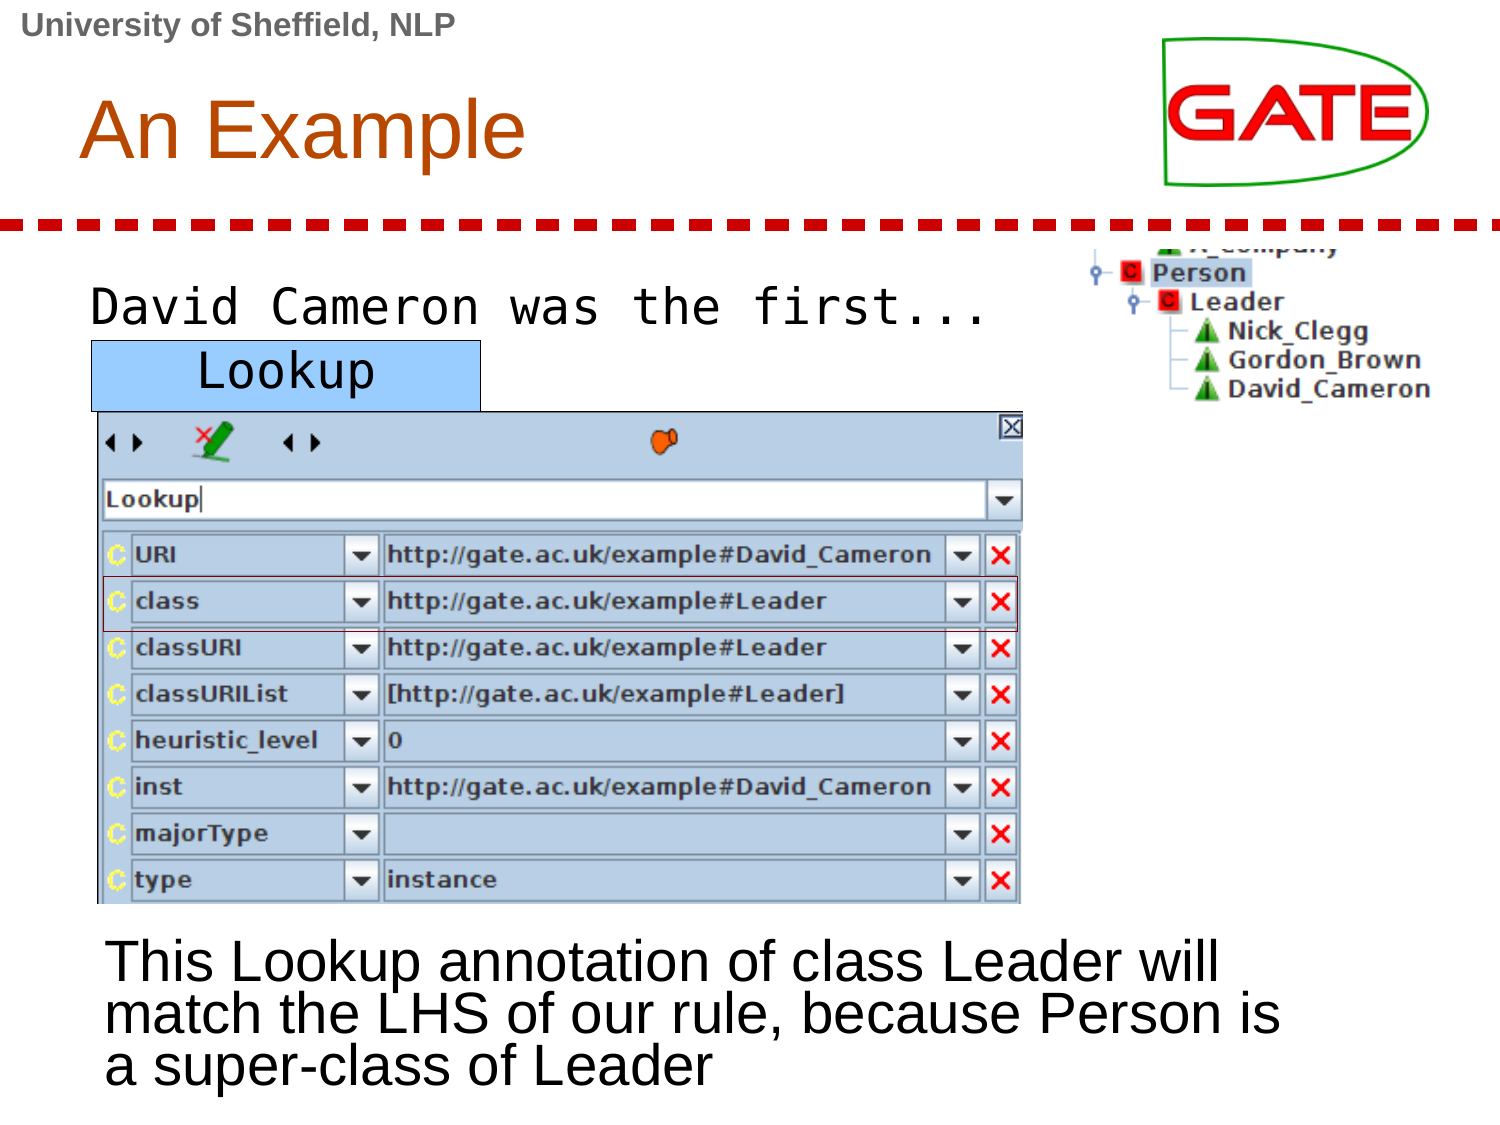

# An Example
David Cameron was the first...
Lookup
This Lookup annotation of class Leader will
match the LHS of our rule, because Person is
a super-class of Leader